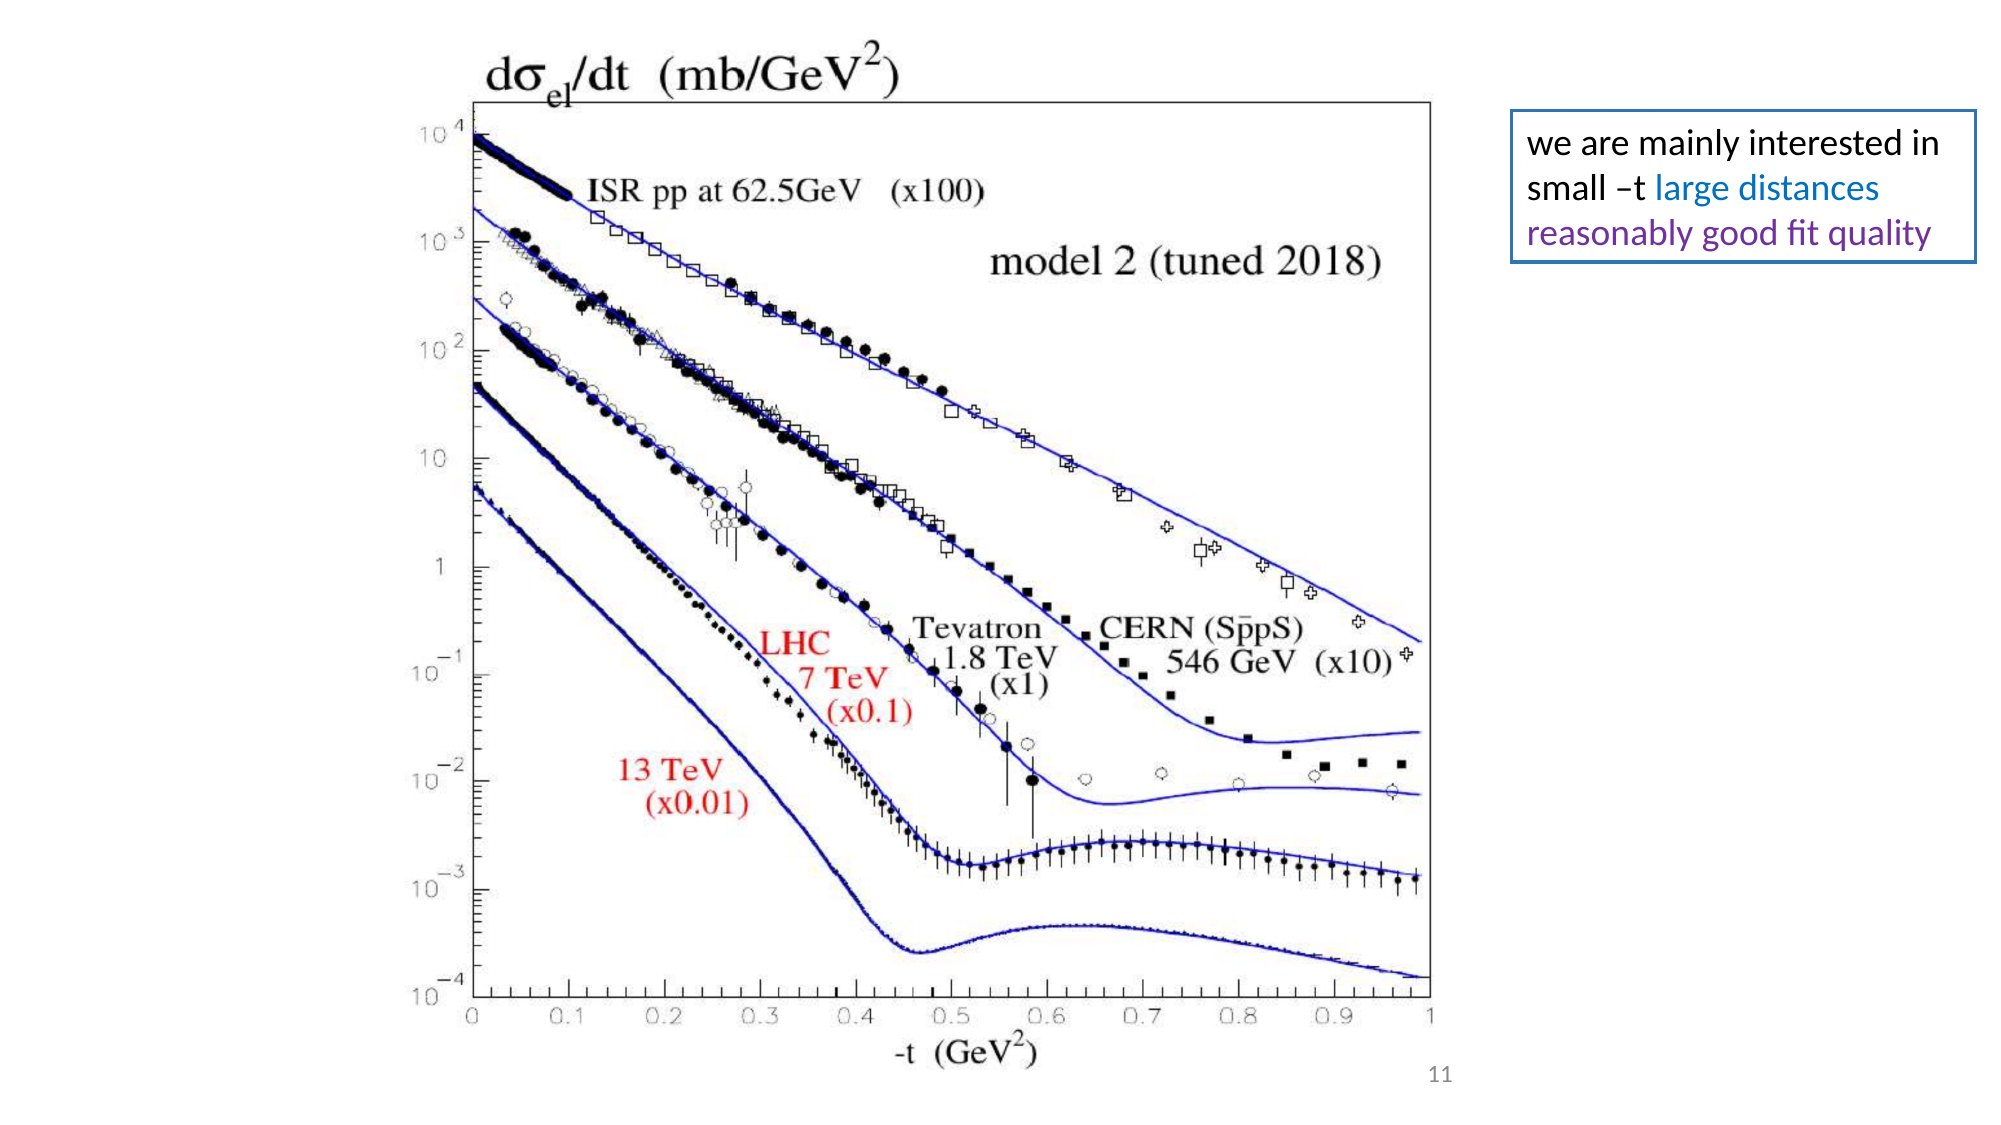

we are mainly interested in small –t large distances
reasonably good fit quality